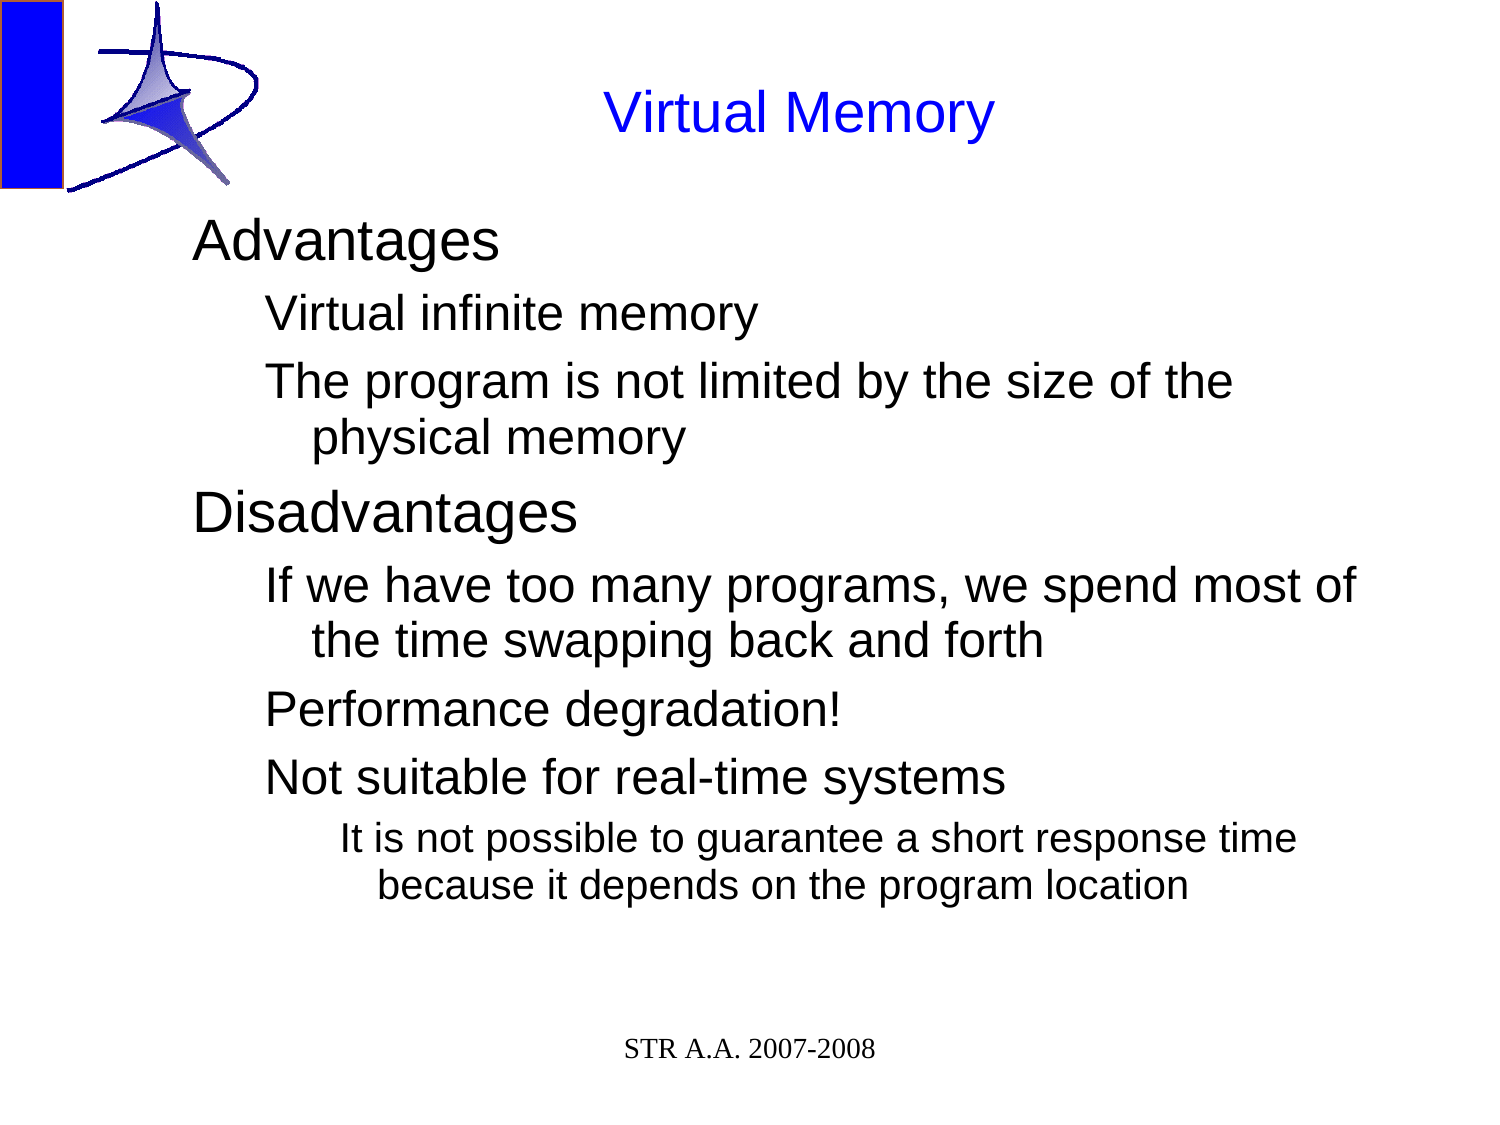

# Virtual Memory
Advantages
Virtual infinite memory
The program is not limited by the size of the physical memory
Disadvantages
If we have too many programs, we spend most of the time swapping back and forth
Performance degradation!
Not suitable for real-time systems
It is not possible to guarantee a short response time because it depends on the program location
STR A.A. 2007-2008